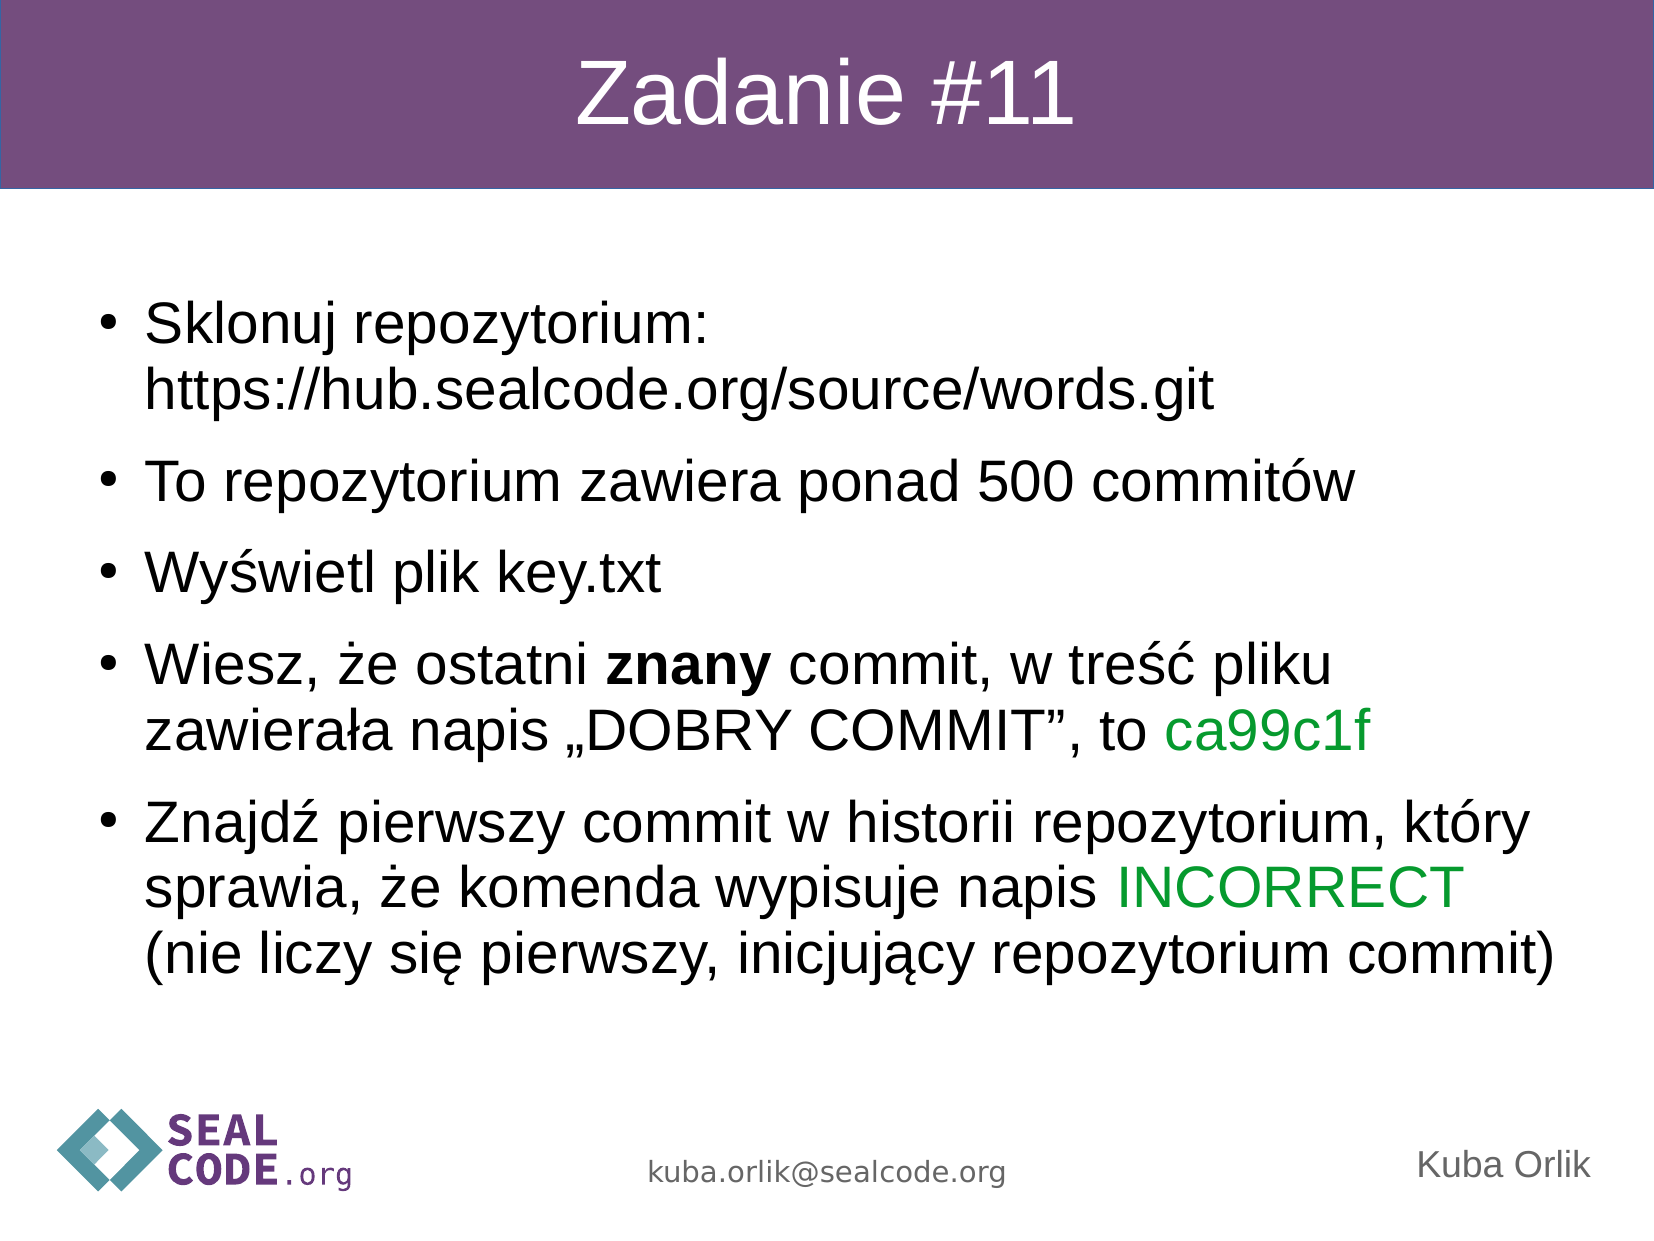

# Zadanie #11
Sklonuj repozytorium: https://hub.sealcode.org/source/words.git
To repozytorium zawiera ponad 500 commitów
Wyświetl plik key.txt
Wiesz, że ostatni znany commit, w treść pliku zawierała napis „DOBRY COMMIT”, to ca99c1f
Znajdź pierwszy commit w historii repozytorium, który sprawia, że komenda wypisuje napis INCORRECT (nie liczy się pierwszy, inicjujący repozytorium commit)